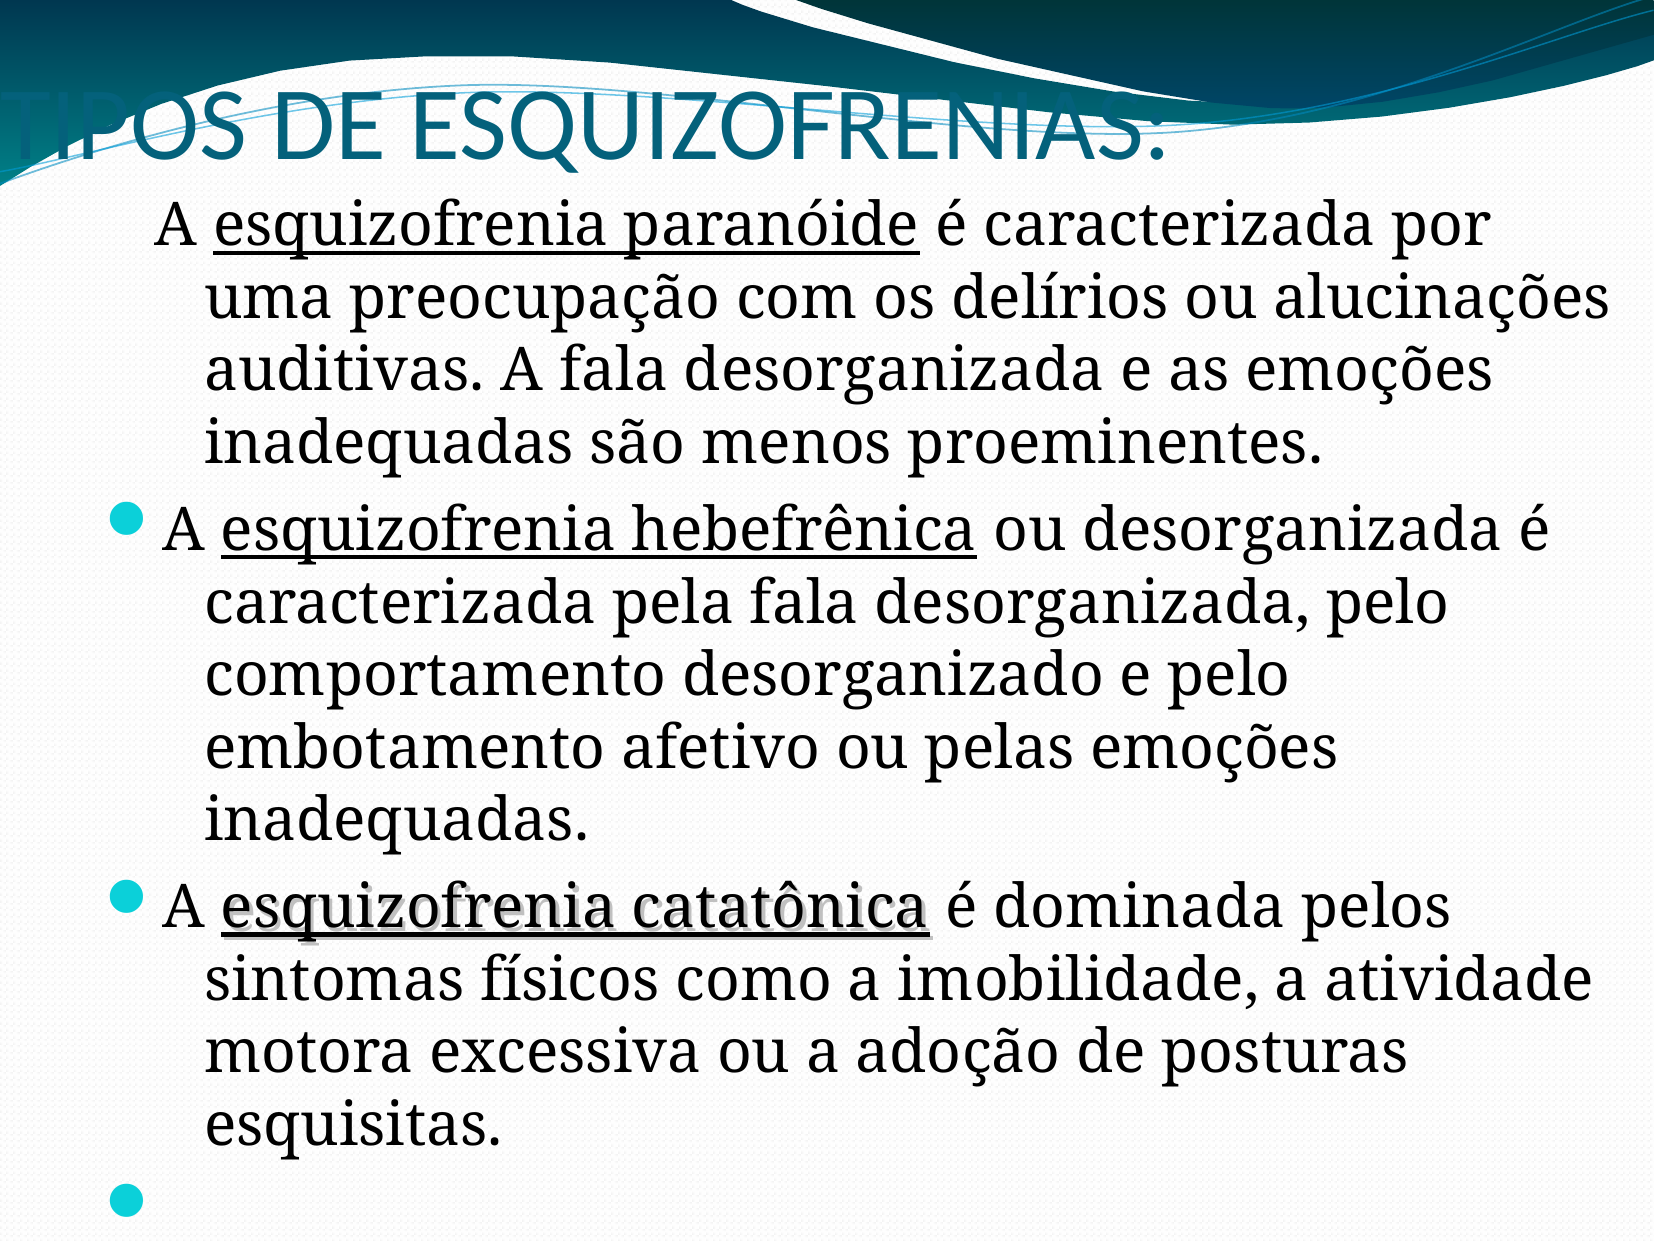

# TIPOS DE ESQUIZOFRENIAS:
A esquizofrenia paranóide é caracterizada por uma preocupação com os delírios ou alucinações auditivas. A fala desorganizada e as emoções inadequadas são menos proeminentes.
A esquizofrenia hebefrênica ou desorganizada é caracterizada pela fala desorganizada, pelo comportamento desorganizado e pelo embotamento afetivo ou pelas emoções inadequadas.
A esquizofrenia catatônica é dominada pelos sintomas físicos como a imobilidade, a atividade motora excessiva ou a adoção de posturas esquisitas.